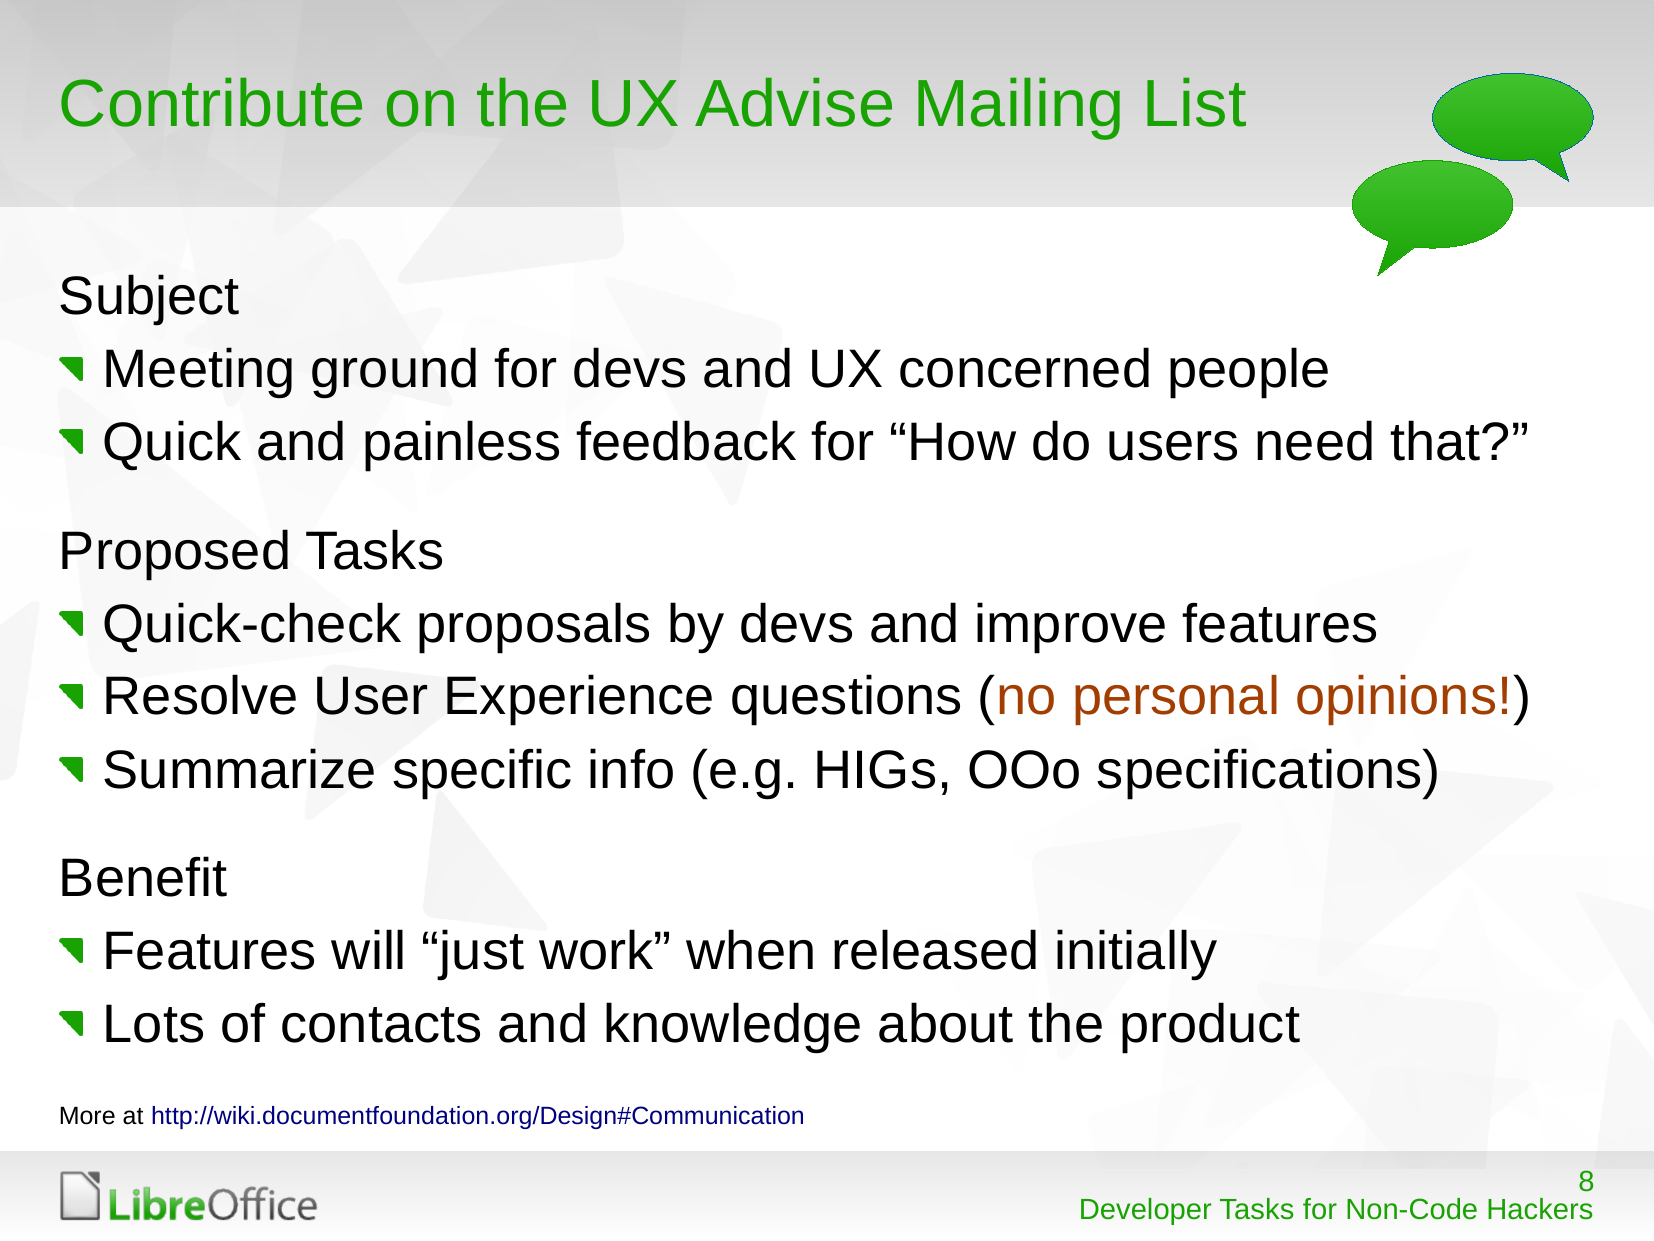

# Contribute on the UX Advise Mailing List
Subject
Meeting ground for devs and UX concerned people
Quick and painless feedback for “How do users need that?”
Proposed Tasks
Quick-check proposals by devs and improve features
Resolve User Experience questions (no personal opinions!)
Summarize specific info (e.g. HIGs, OOo specifications)
Benefit
Features will “just work” when released initially
Lots of contacts and knowledge about the product
More at http://wiki.documentfoundation.org/Design#Communication
8
Developer Tasks for Non-Code Hackers